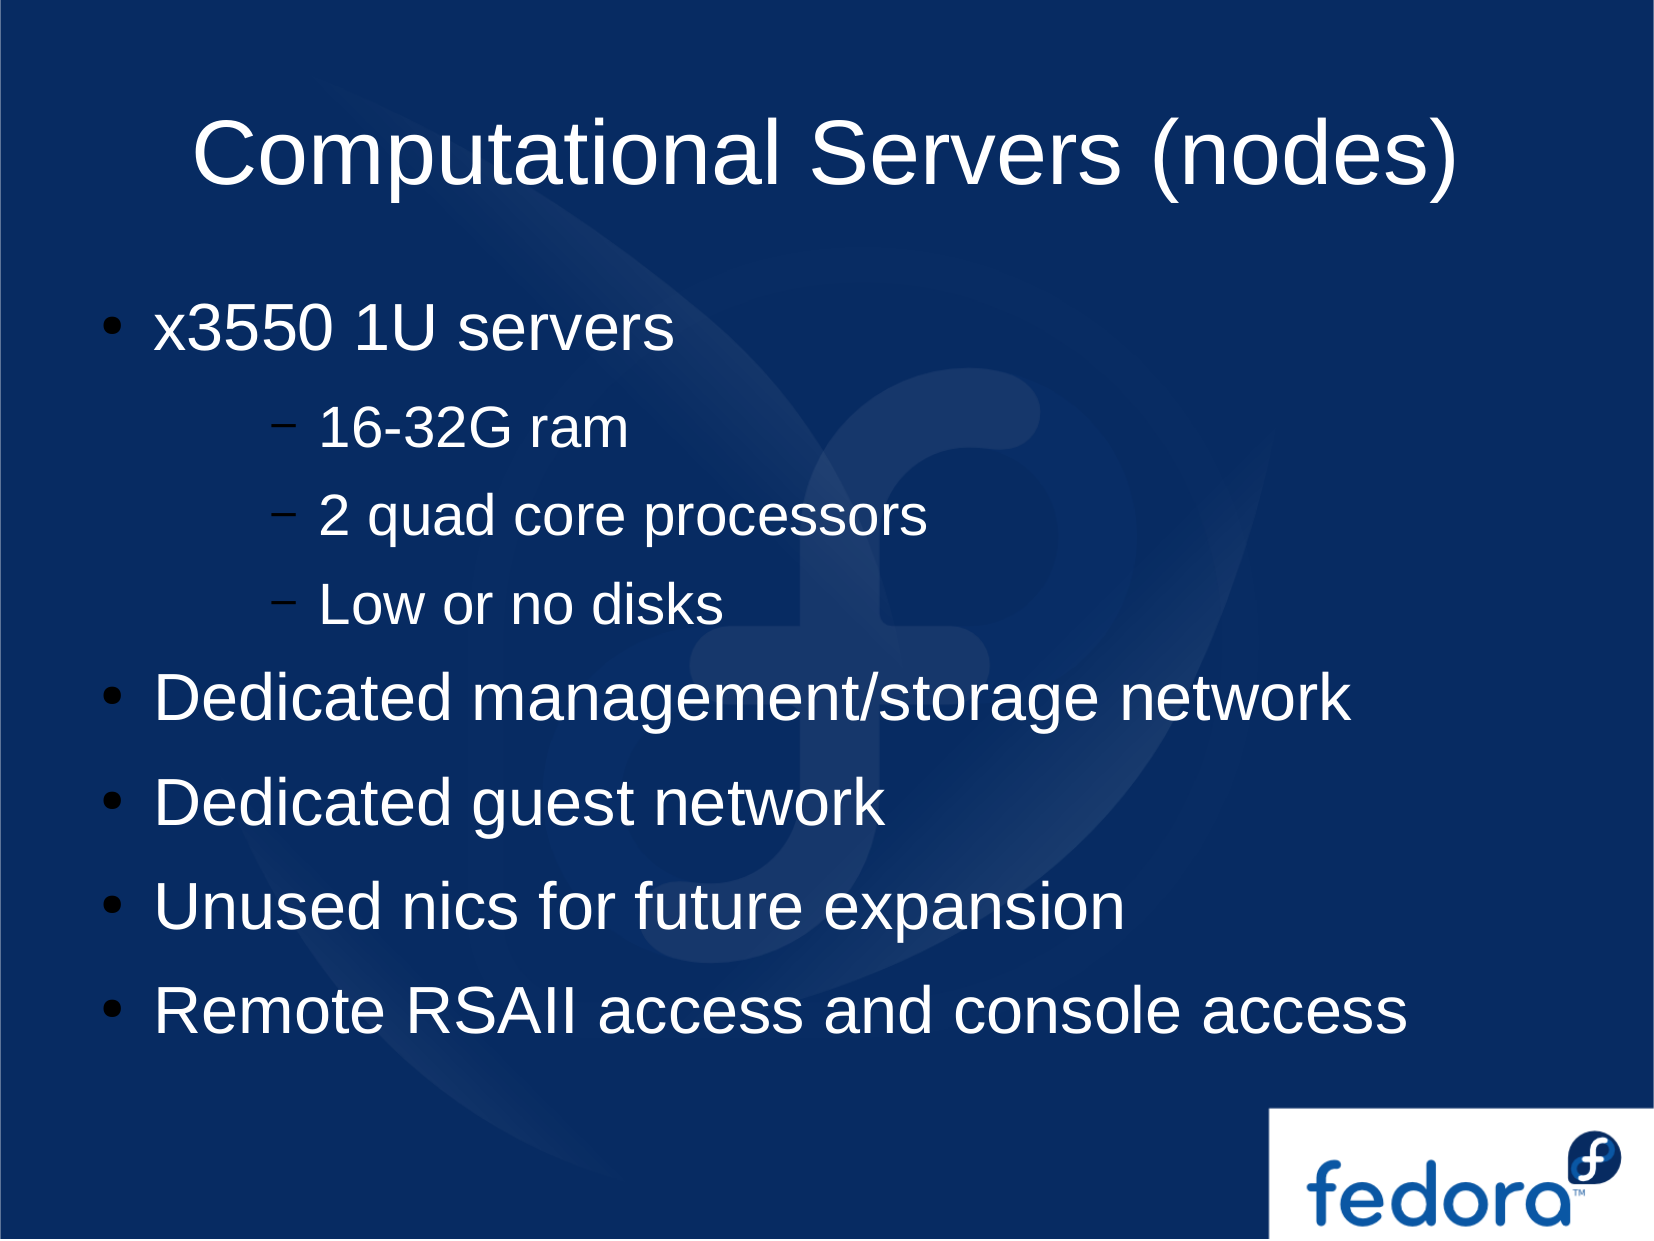

# Computational Servers (nodes)
x3550 1U servers
16-32G ram
2 quad core processors
Low or no disks
Dedicated management/storage network
Dedicated guest network
Unused nics for future expansion
Remote RSAII access and console access